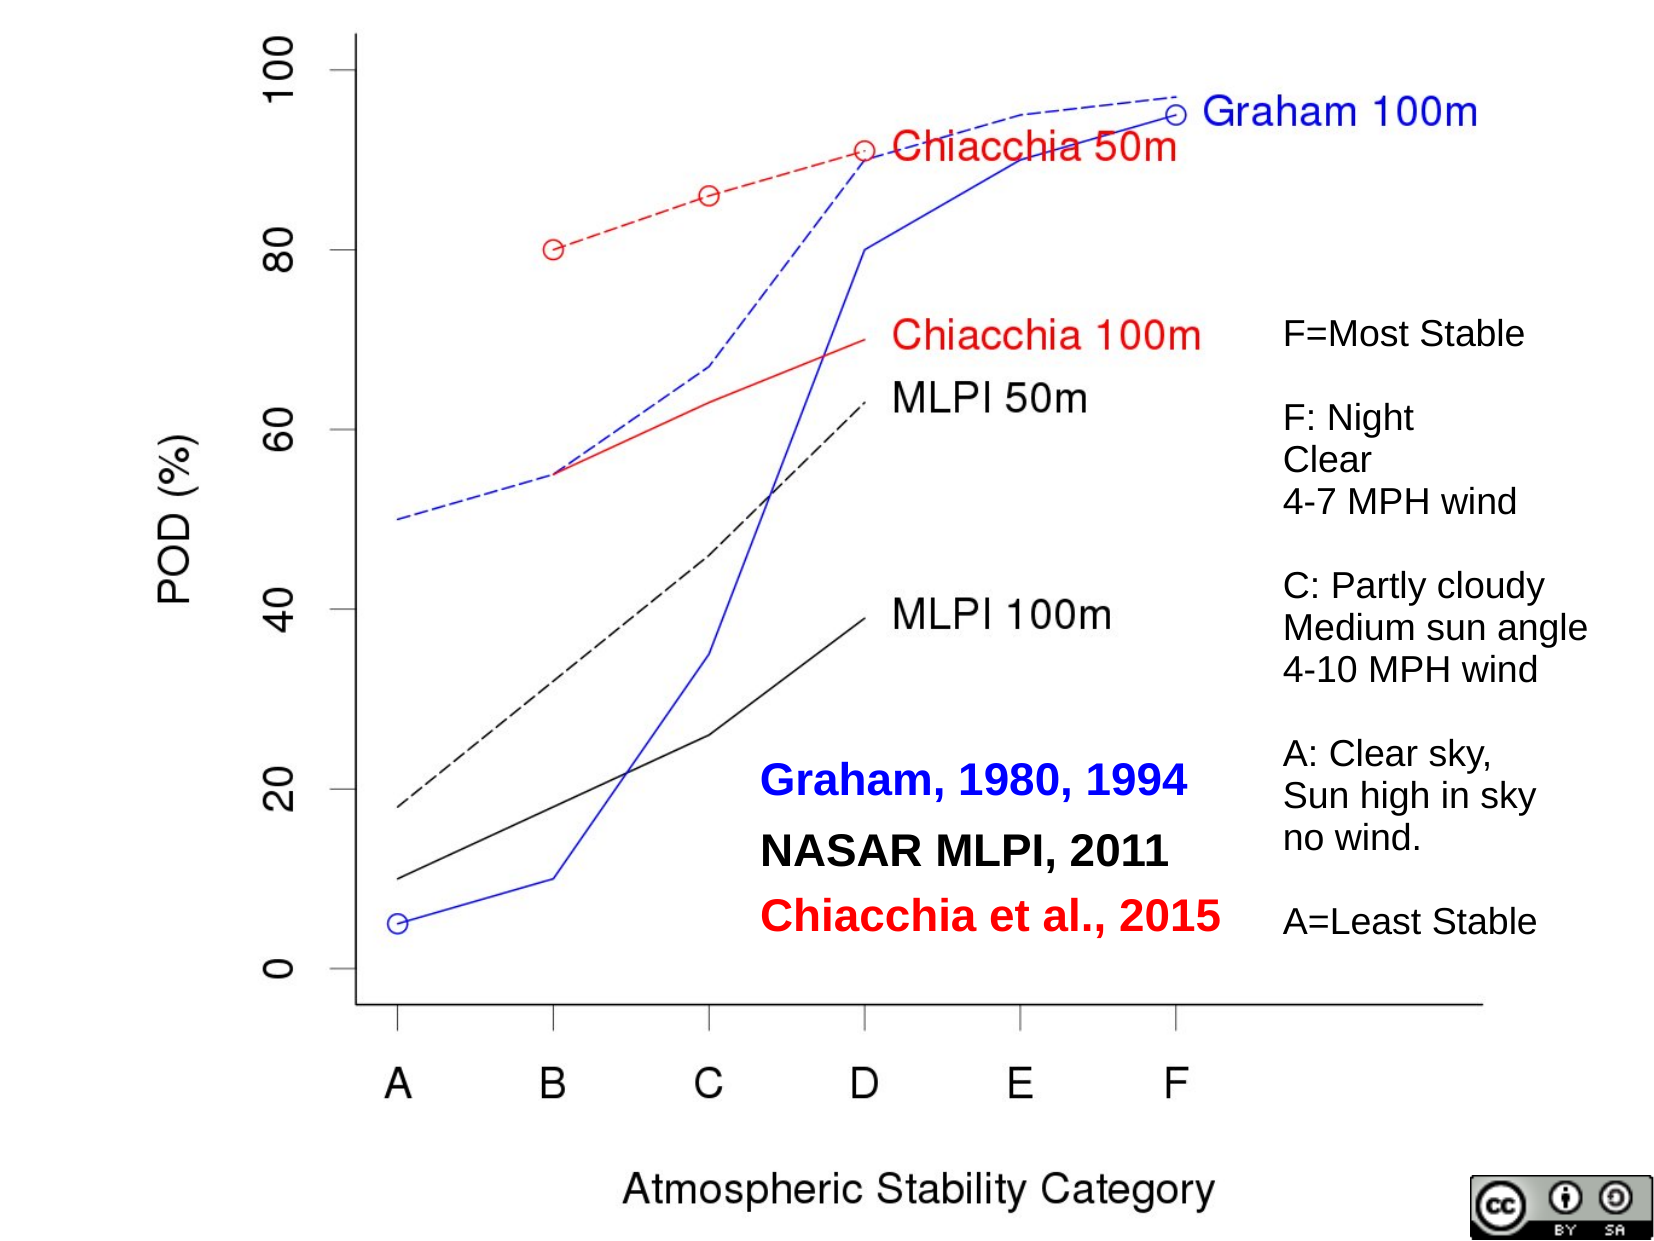

F=Most Stable
F: Night
Clear
4-7 MPH wind
C: Partly cloudy
Medium sun angle
4-10 MPH wind
A: Clear sky,
Sun high in sky
no wind.
A=Least Stable
Graham, 1980, 1994
NASAR MLPI, 2011
Chiacchia et al., 2015